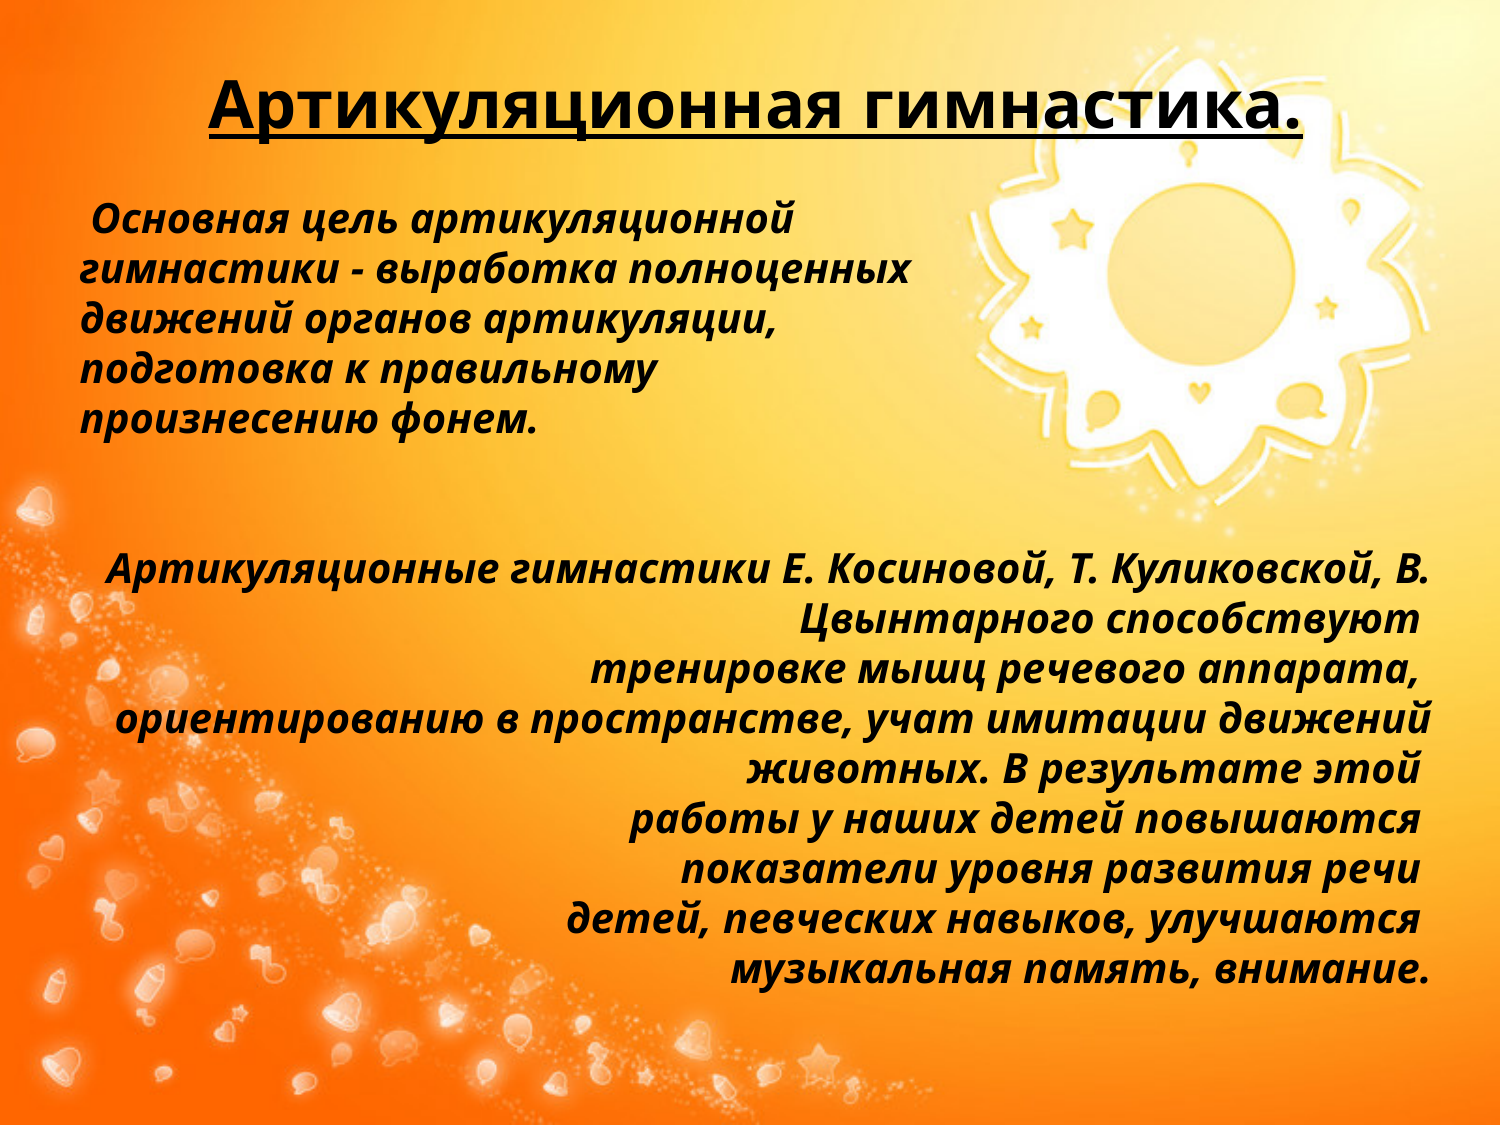

Артикуляционная гимнастика.
 Основная цель артикуляционной
гимнастики - выработка полноценных
движений органов артикуляции,
подготовка к правильному
произнесению фонем.
Артикуляционные гимнастики Е. Косиновой, Т. Куликовской, В. Цвынтарного способствуют
тренировке мышц речевого аппарата,
ориентированию в пространстве, учат имитации движений животных. В результате этой
работы у наших детей повышаются
показатели уровня развития речи
детей, певческих навыков, улучшаются
музыкальная память, внимание.